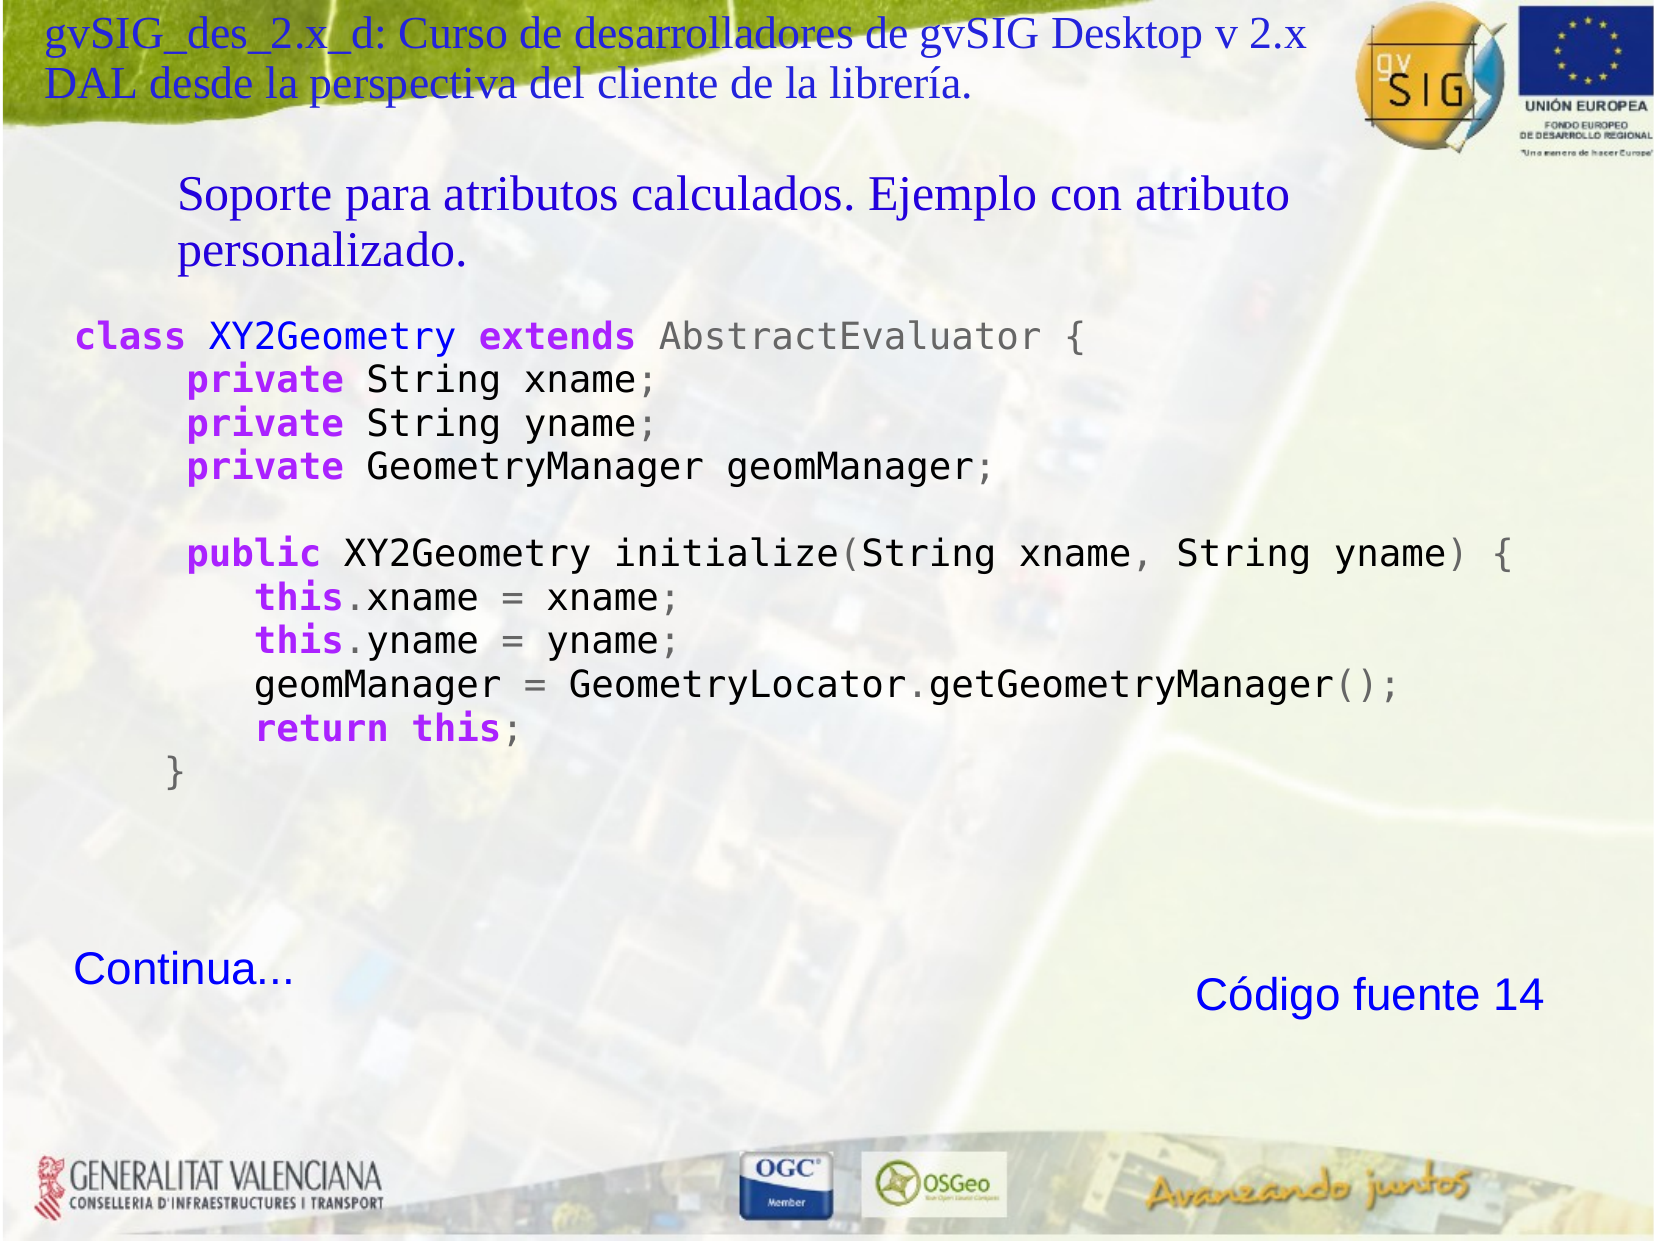

# Soporte para atributos calculados. Ejemplo con atributo personalizado.
class XY2Geometry extends AbstractEvaluator {
 private String xname;
 private String yname;
 private GeometryManager geomManager;
 public XY2Geometry initialize(String xname, String yname) {
 this.xname = xname;
 this.yname = yname;
 geomManager = GeometryLocator.getGeometryManager();
 return this;
 }
Continua...
Código fuente 14